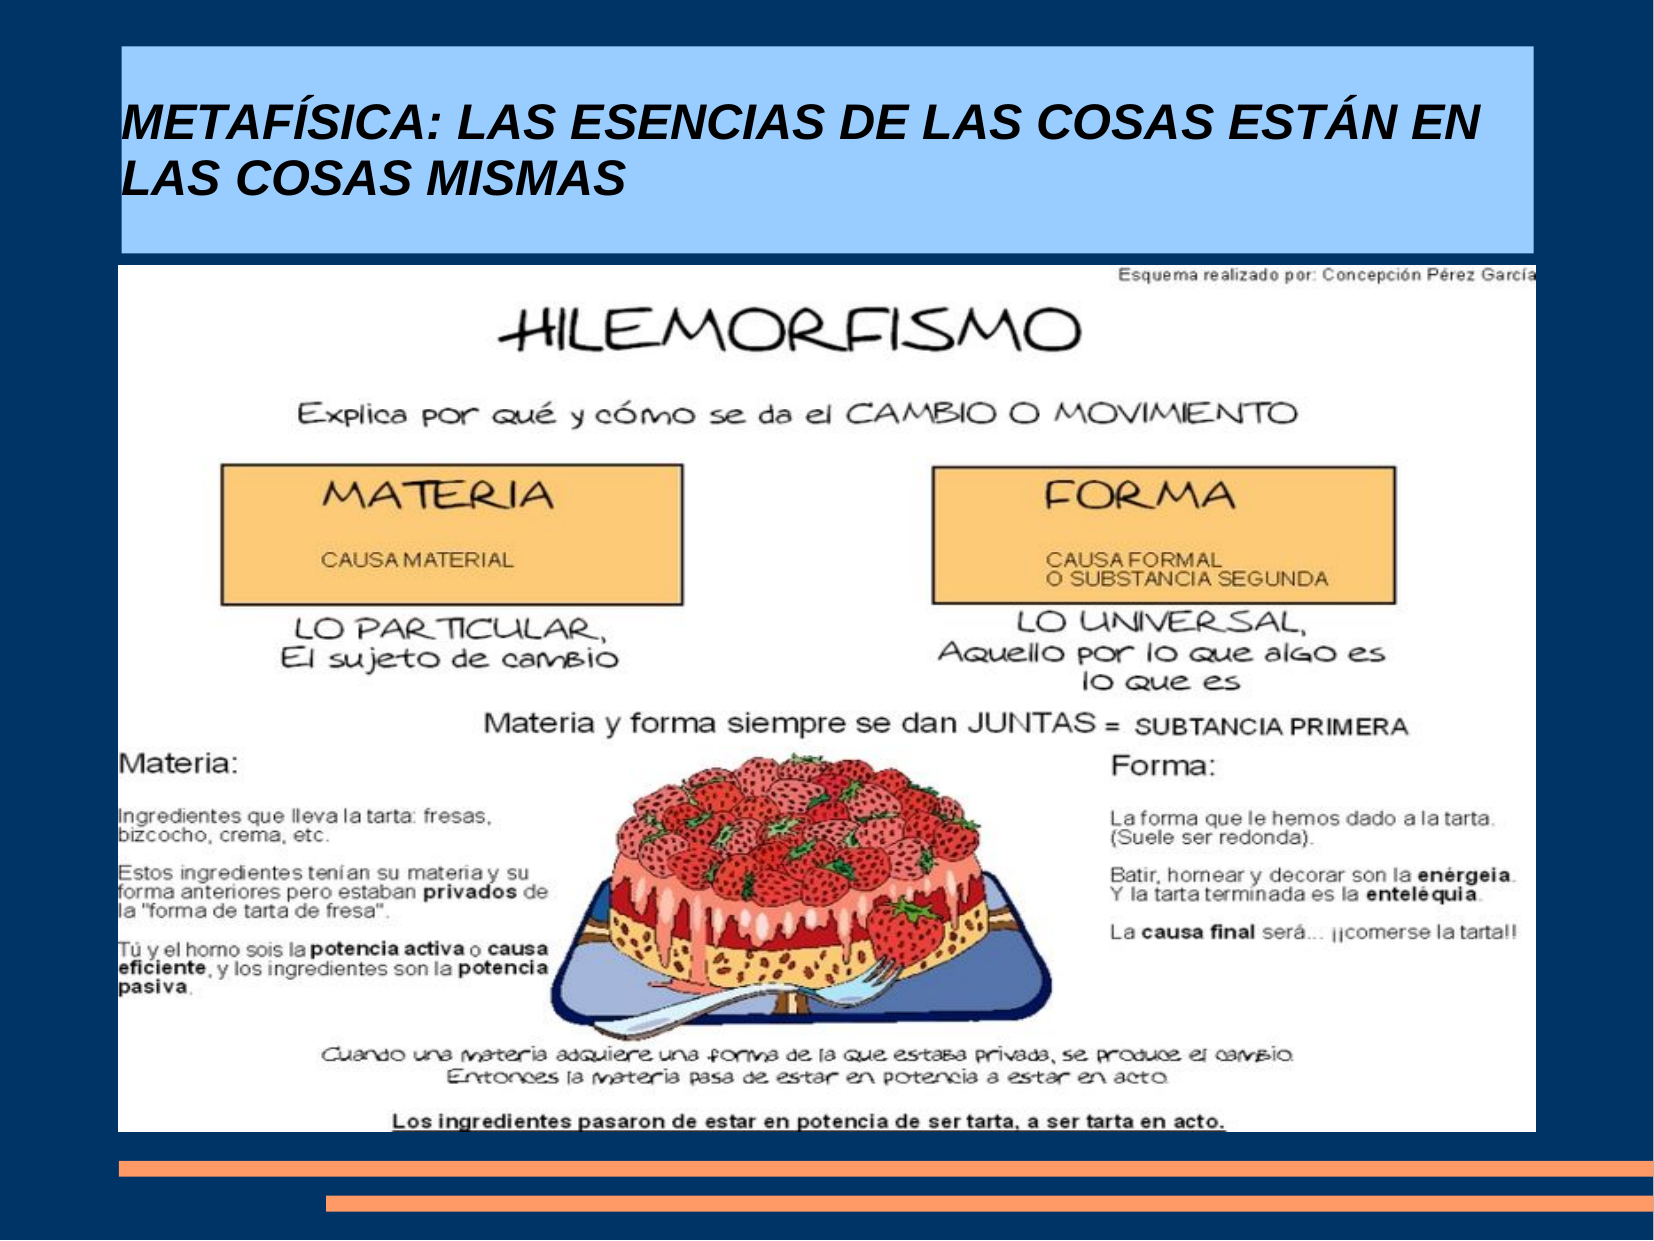

# METAFÍSICA: LAS ESENCIAS DE LAS COSAS ESTÁN EN LAS COSAS MISMAS